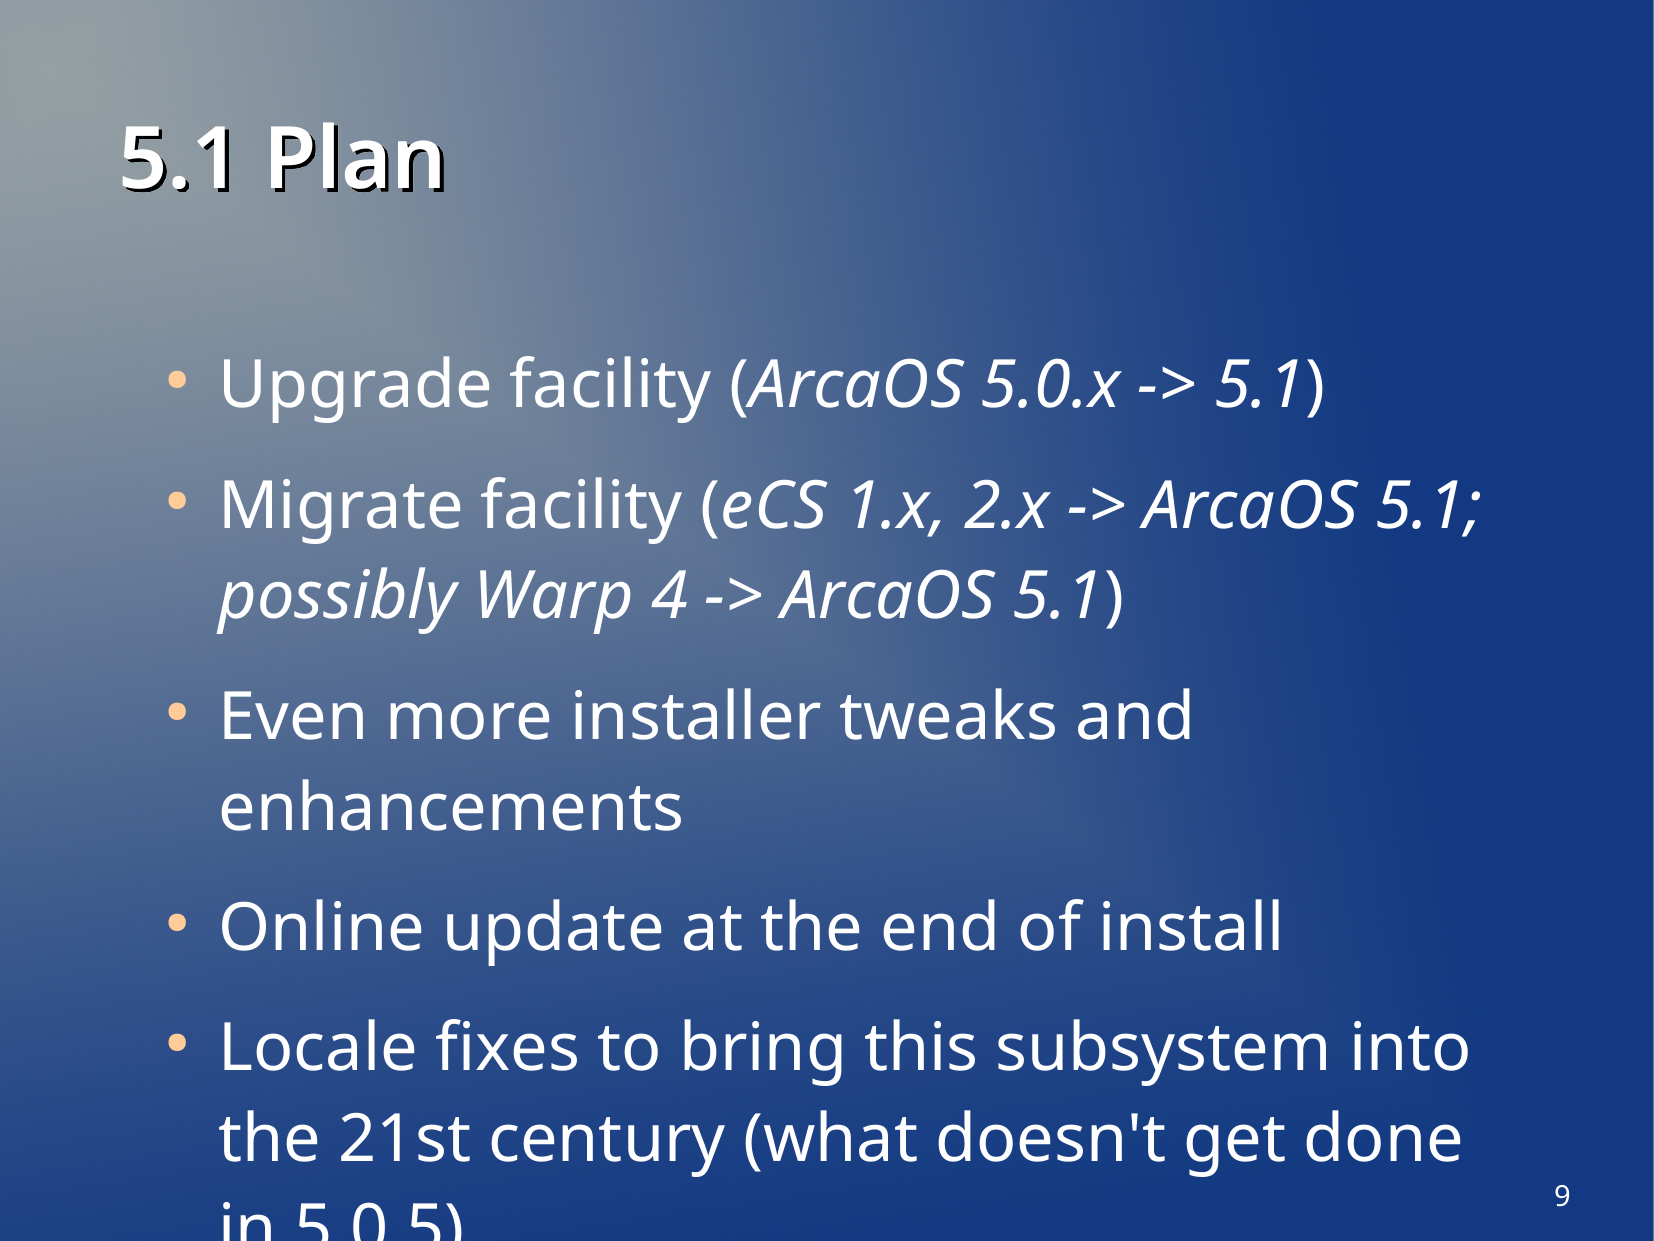

# 5.1 Plan
Upgrade facility (ArcaOS 5.0.x -> 5.1)
Migrate facility (eCS 1.x, 2.x -> ArcaOS 5.1; possibly Warp 4 -> ArcaOS 5.1)
Even more installer tweaks and enhancements
Online update at the end of install
Locale fixes to bring this subsystem into the 21st century (what doesn't get done in 5.0.5)
9